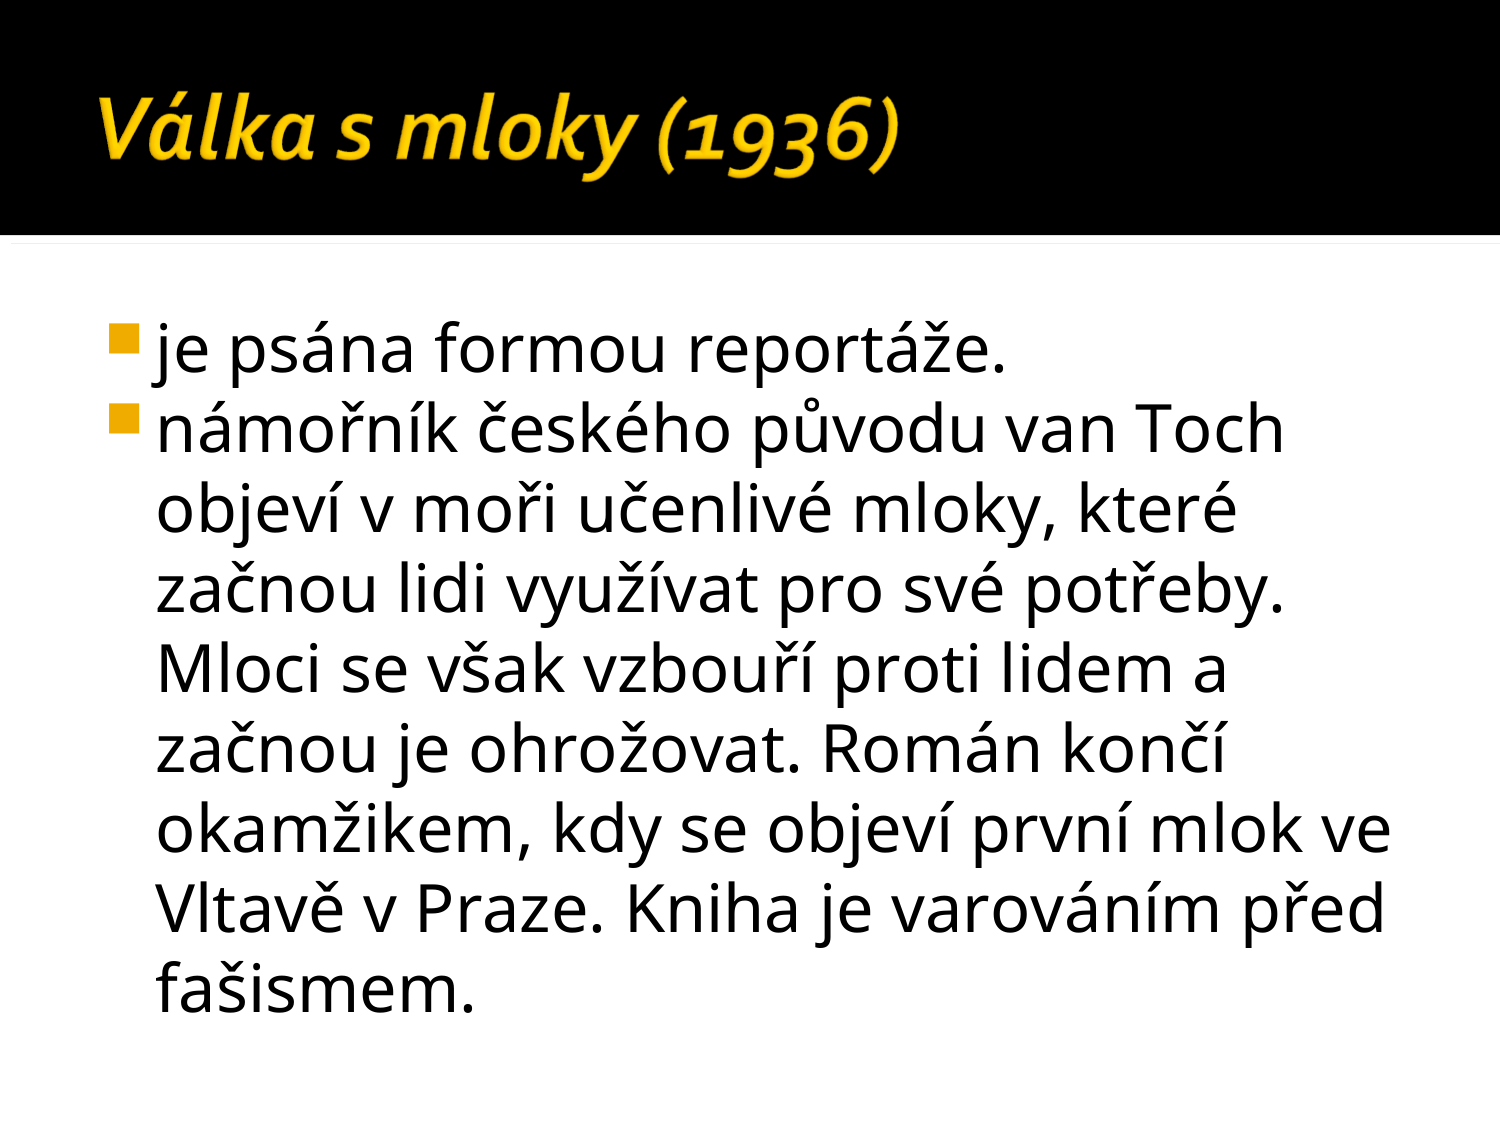

# je psána formou reportáže.
námořník českého původu van Toch objeví v moři učenlivé mloky, které začnou lidi využívat pro své potřeby. Mloci se však vzbouří proti lidem a začnou je ohrožovat. Román končí okamžikem, kdy se objeví první mlok ve Vltavě v Praze. Kniha je varováním před fašismem.